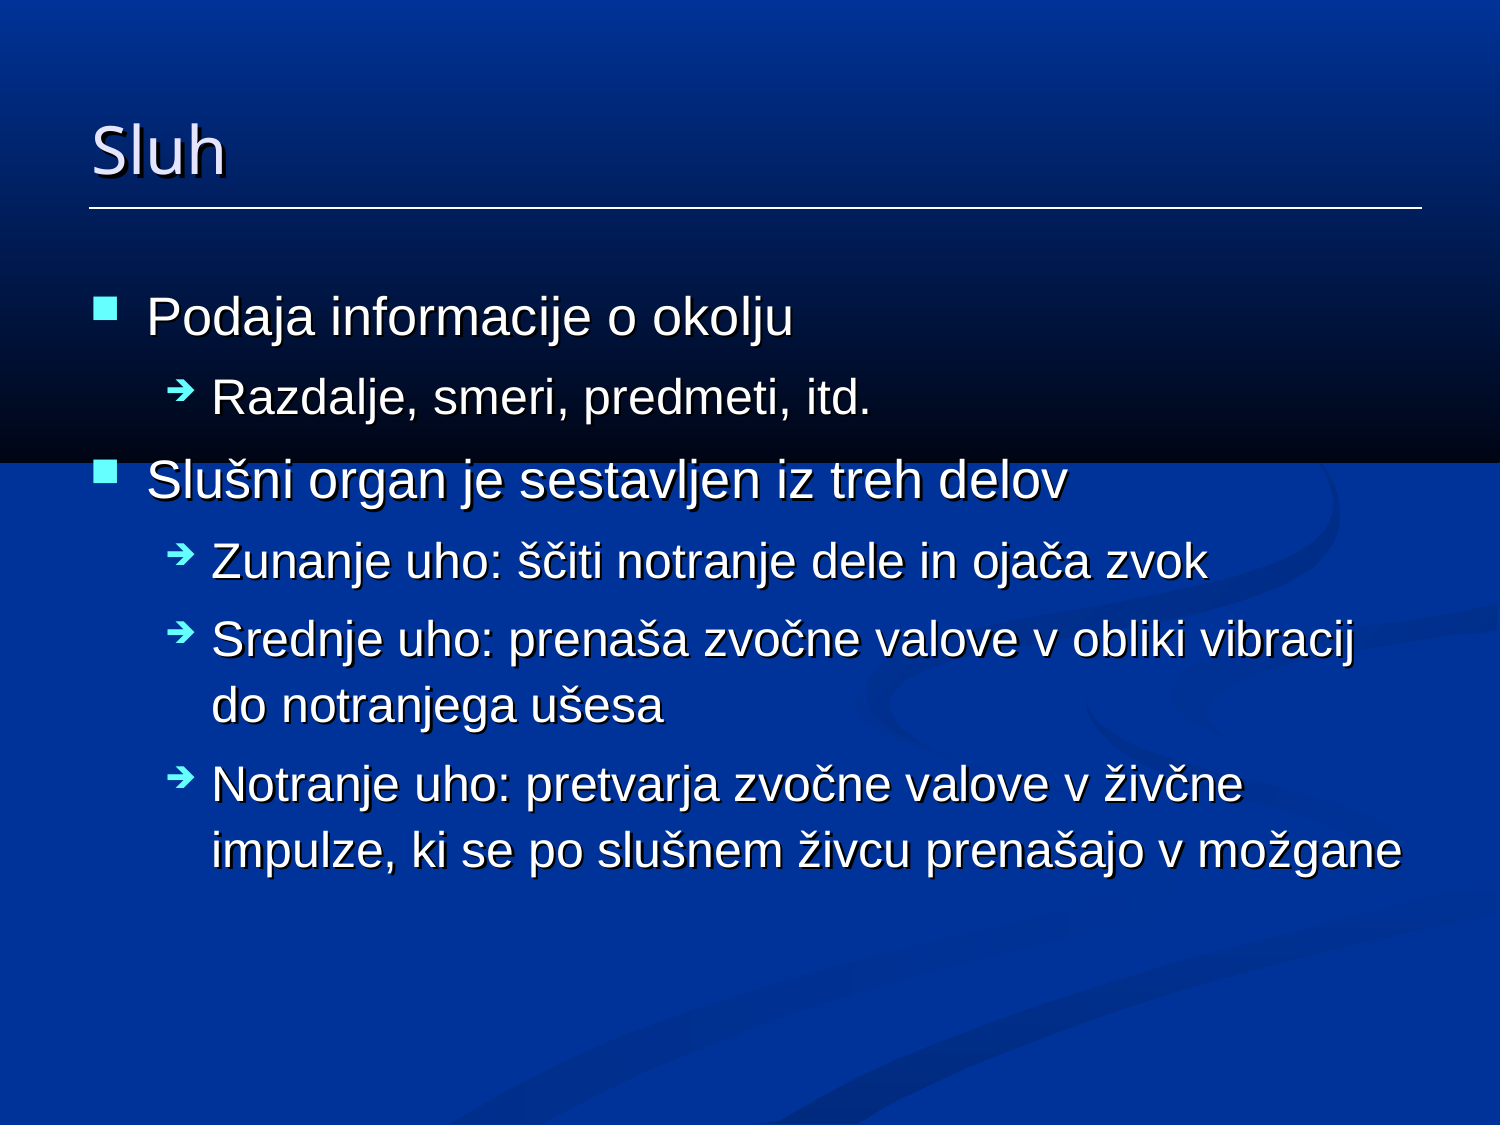

Sluh
# Podaja informacije o okolju
Razdalje, smeri, predmeti, itd.
Slušni organ je sestavljen iz treh delov
Zunanje uho: ščiti notranje dele in ojača zvok
Srednje uho: prenaša zvočne valove v obliki vibracij do notranjega ušesa
Notranje uho: pretvarja zvočne valove v živčne impulze, ki se po slušnem živcu prenašajo v možgane